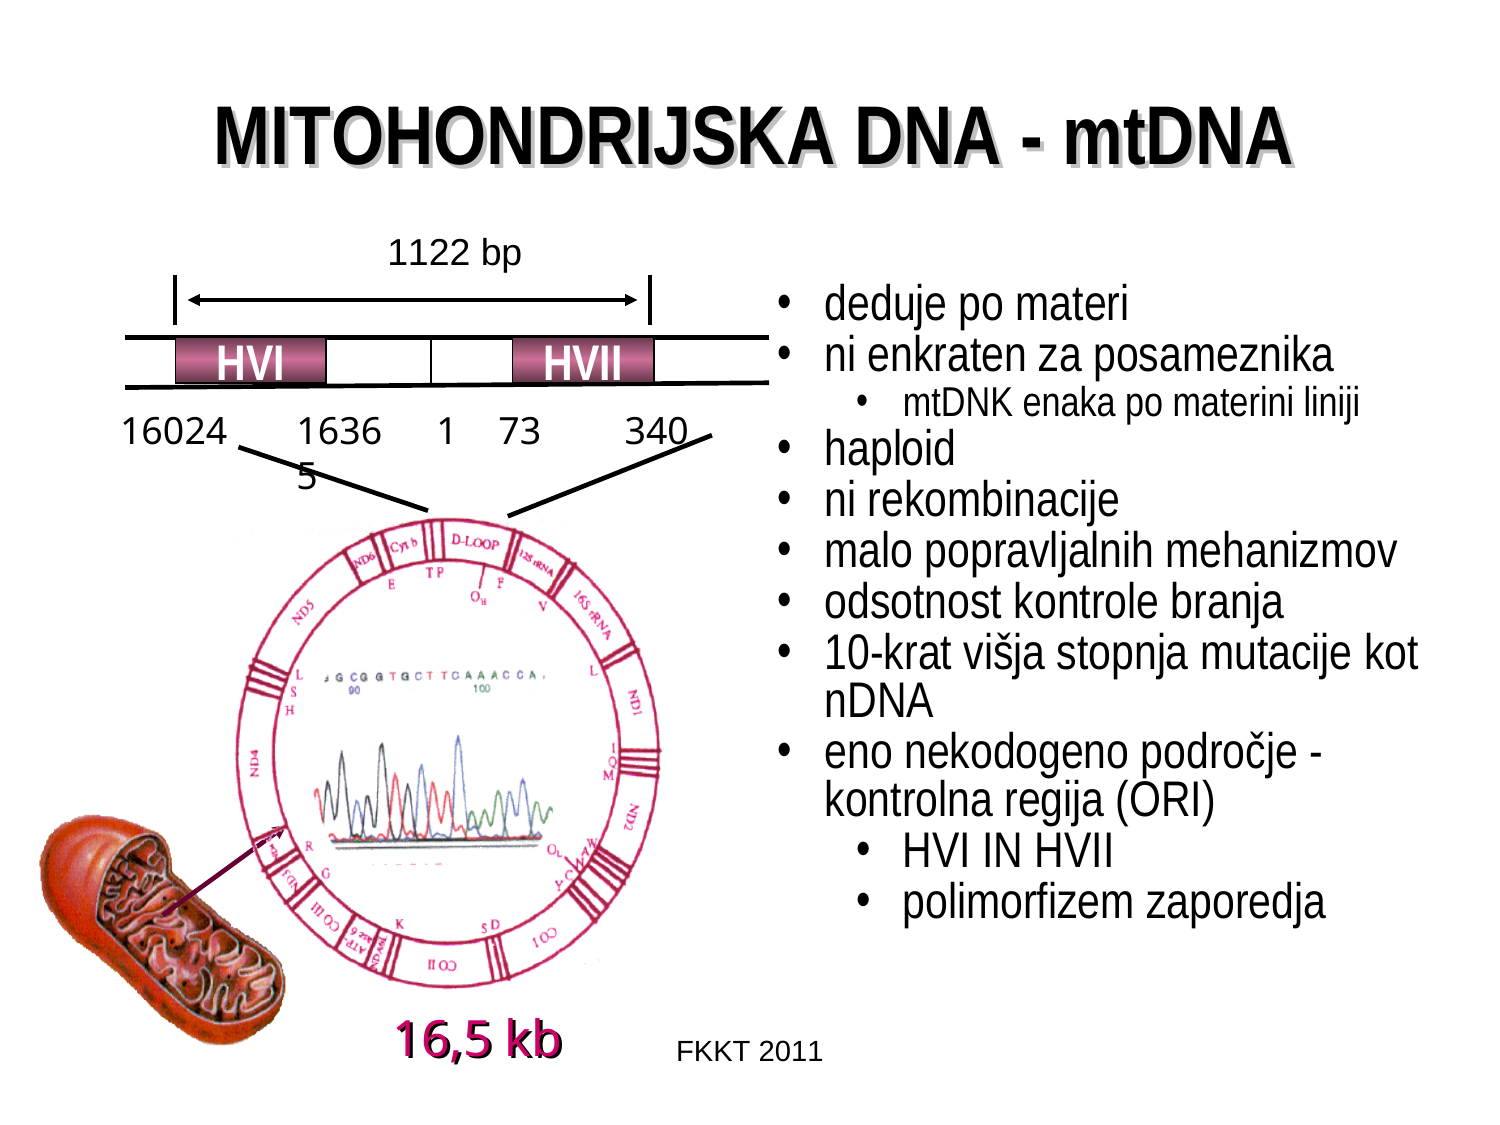

# MITOHONDRIJSKA DNA - mtDNA
1122 bp
deduje po materi
ni enkraten za posameznika
mtDNK enaka po materini liniji
haploid
ni rekombinacije
malo popravljalnih mehanizmov
odsotnost kontrole branja
10-krat višja stopnja mutacije kot nDNA
eno nekodogeno področje - kontrolna regija (ORI)
HVI IN HVII
polimorfizem zaporedja
HVI
HVII
16024
16365
1
73
340
16,5 kb
FKKT 2011